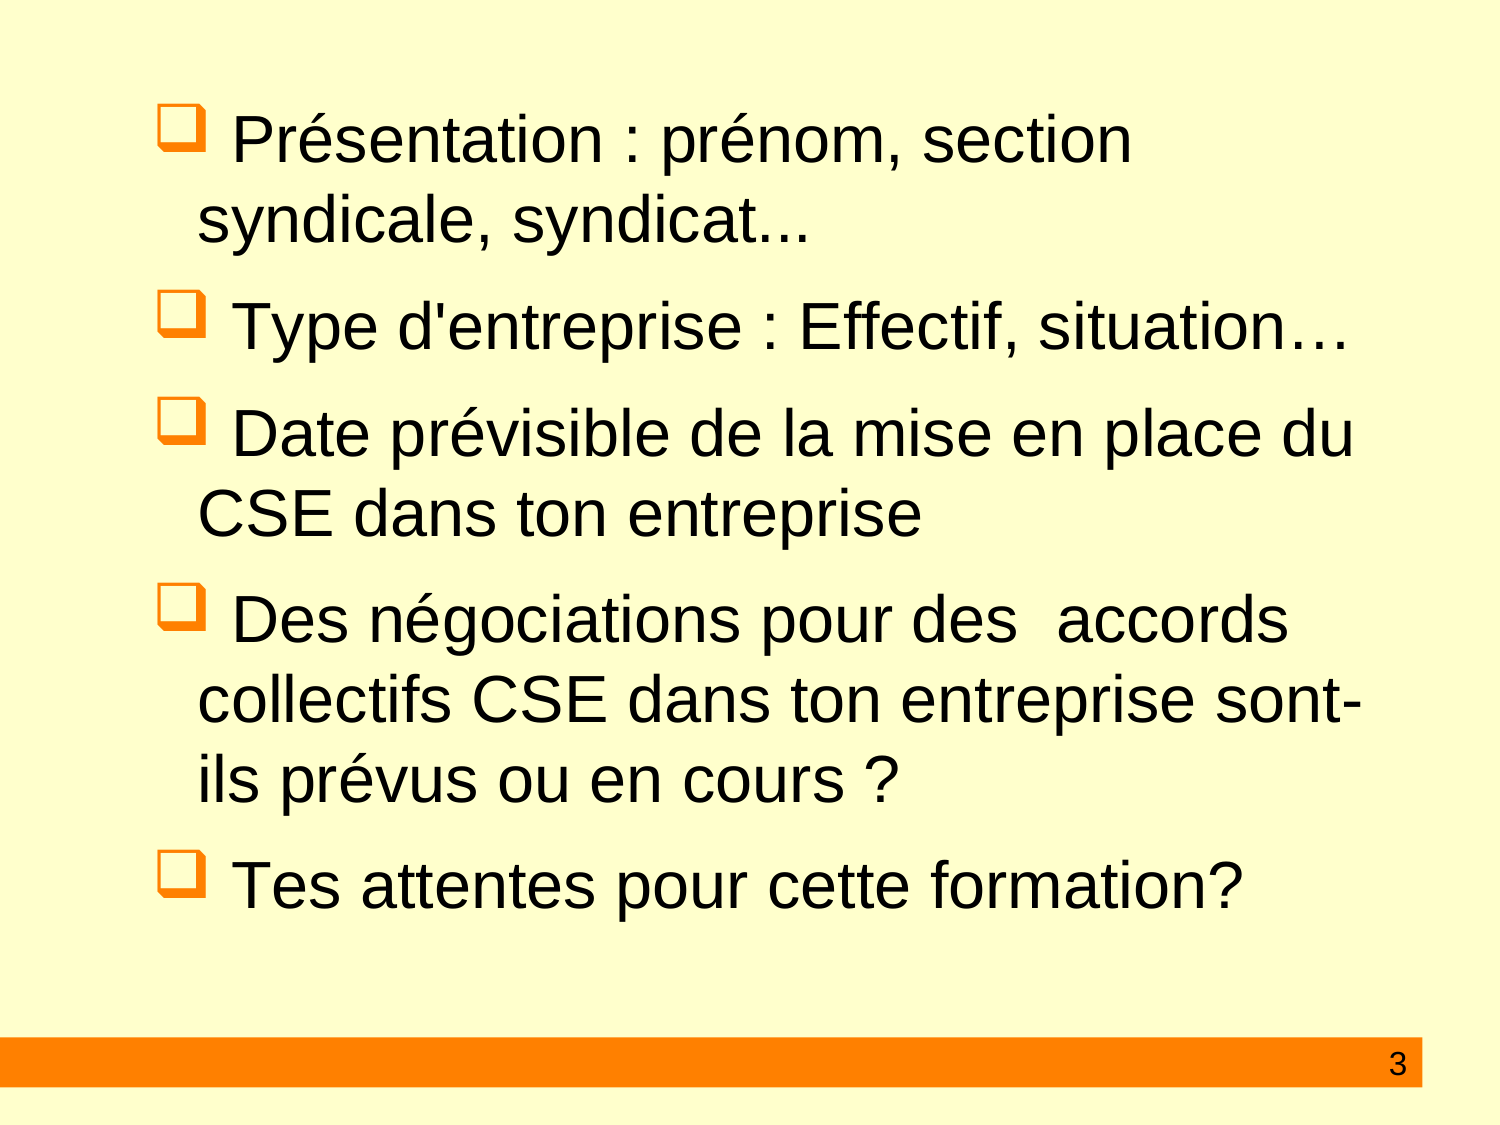

# Présentation : prénom, section syndicale, syndicat...
 Type d'entreprise : Effectif, situation…
 Date prévisible de la mise en place du CSE dans ton entreprise
 Des négociations pour des accords collectifs CSE dans ton entreprise sont-ils prévus ou en cours ?
 Tes attentes pour cette formation?